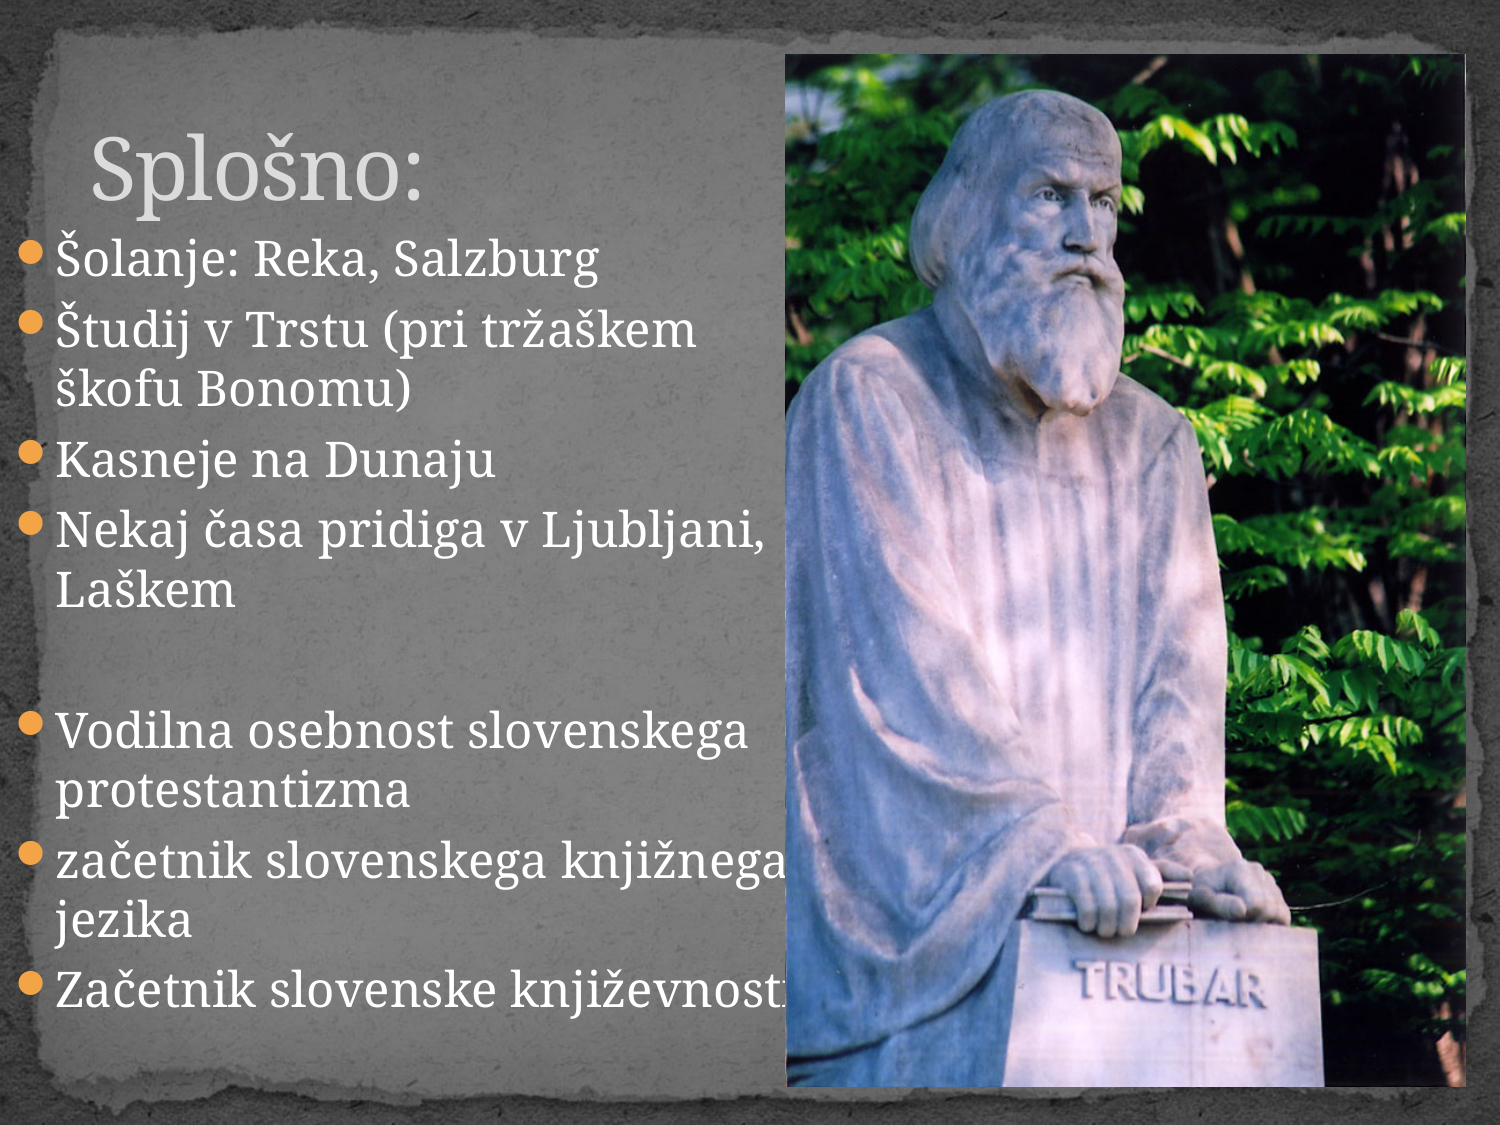

Splošno:
# Šolanje: Reka, Salzburg
Študij v Trstu (pri tržaškem škofu Bonomu)
Kasneje na Dunaju
Nekaj časa pridiga v Ljubljani, Laškem
Vodilna osebnost slovenskega protestantizma
začetnik slovenskega knjižnega jezika
Začetnik slovenske književnosti.